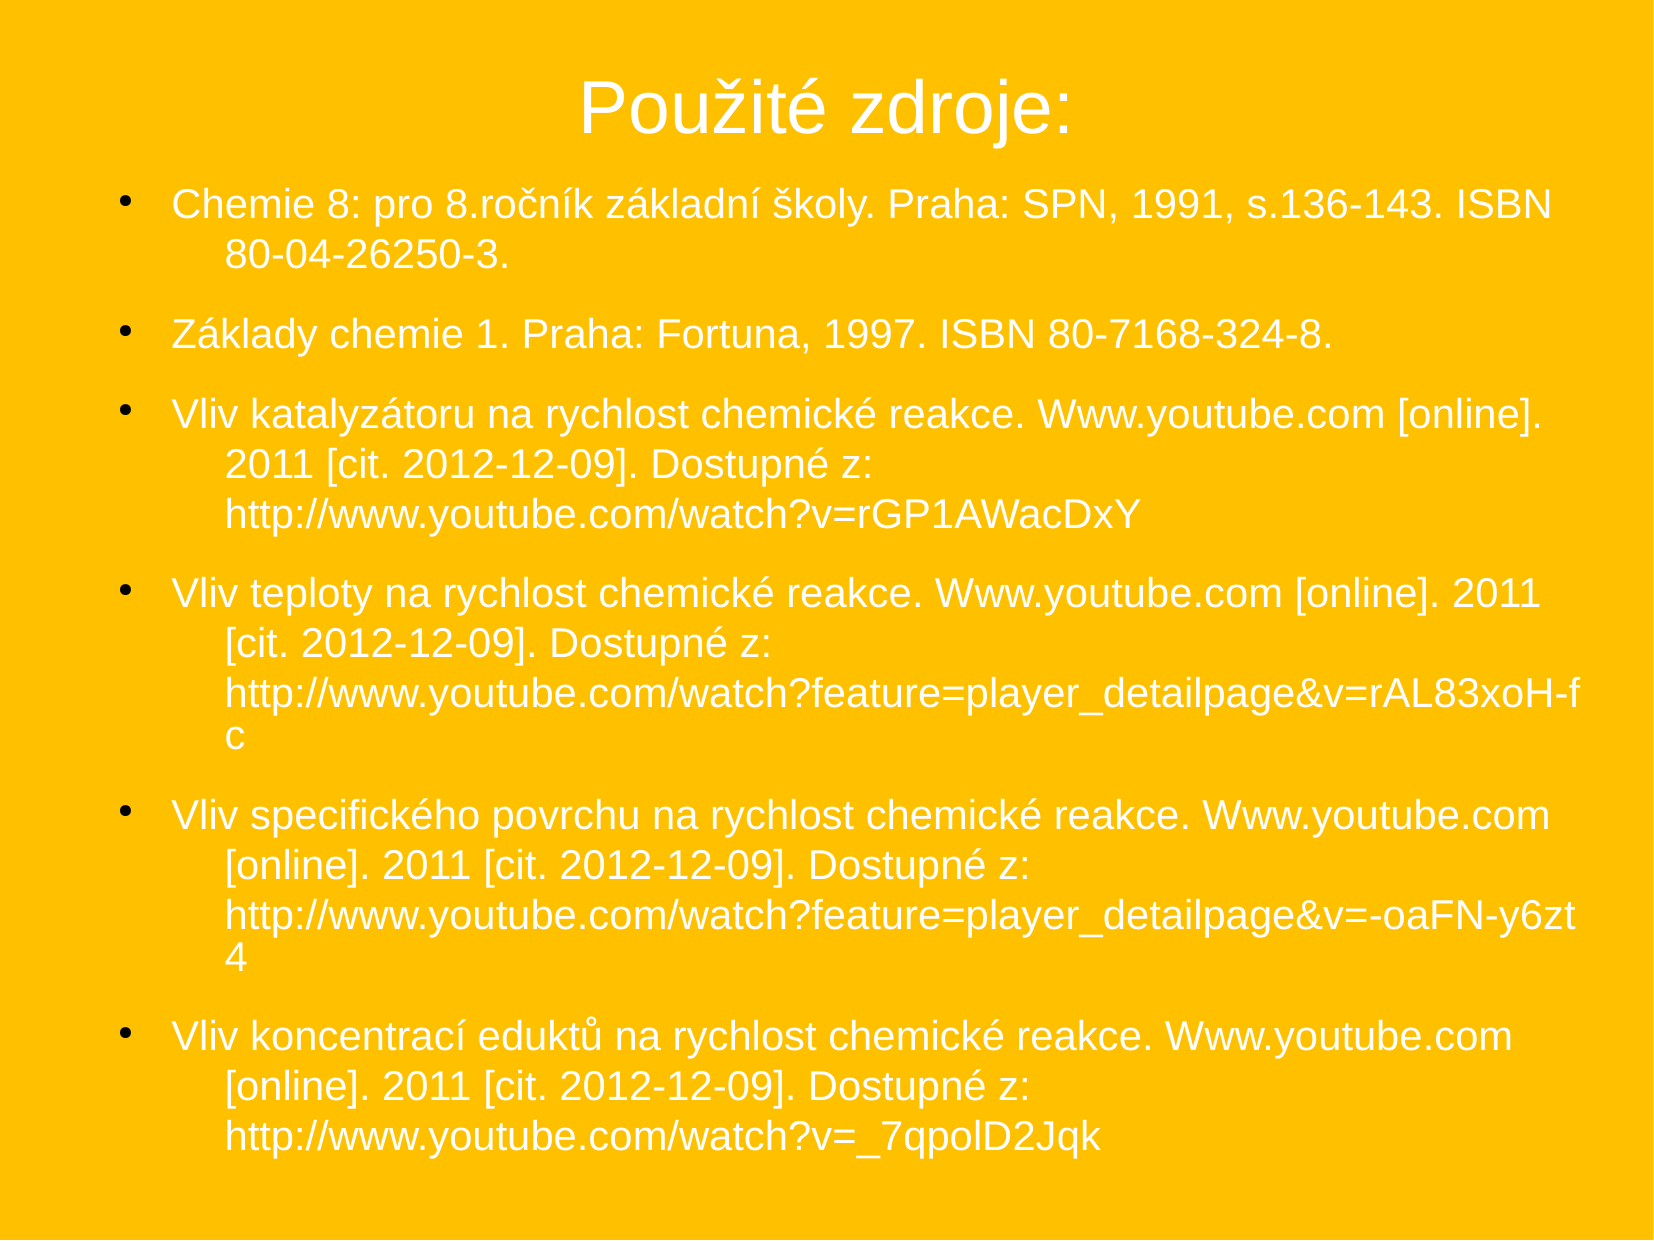

# Použité zdroje:
Chemie 8: pro 8.ročník základní školy. Praha: SPN, 1991, s.136-143. ISBN 80-04-26250-3.
Základy chemie 1. Praha: Fortuna, 1997. ISBN 80-7168-324-8.
Vliv katalyzátoru na rychlost chemické reakce. Www.youtube.com [online]. 2011 [cit. 2012-12-09]. Dostupné z: http://www.youtube.com/watch?v=rGP1AWacDxY
Vliv teploty na rychlost chemické reakce. Www.youtube.com [online]. 2011 [cit. 2012-12-09]. Dostupné z: http://www.youtube.com/watch?feature=player_detailpage&v=rAL83xoH-fc
Vliv specifického povrchu na rychlost chemické reakce. Www.youtube.com [online]. 2011 [cit. 2012-12-09]. Dostupné z: http://www.youtube.com/watch?feature=player_detailpage&v=-oaFN-y6zt4
Vliv koncentrací eduktů na rychlost chemické reakce. Www.youtube.com [online]. 2011 [cit. 2012-12-09]. Dostupné z: http://www.youtube.com/watch?v=_7qpolD2Jqk